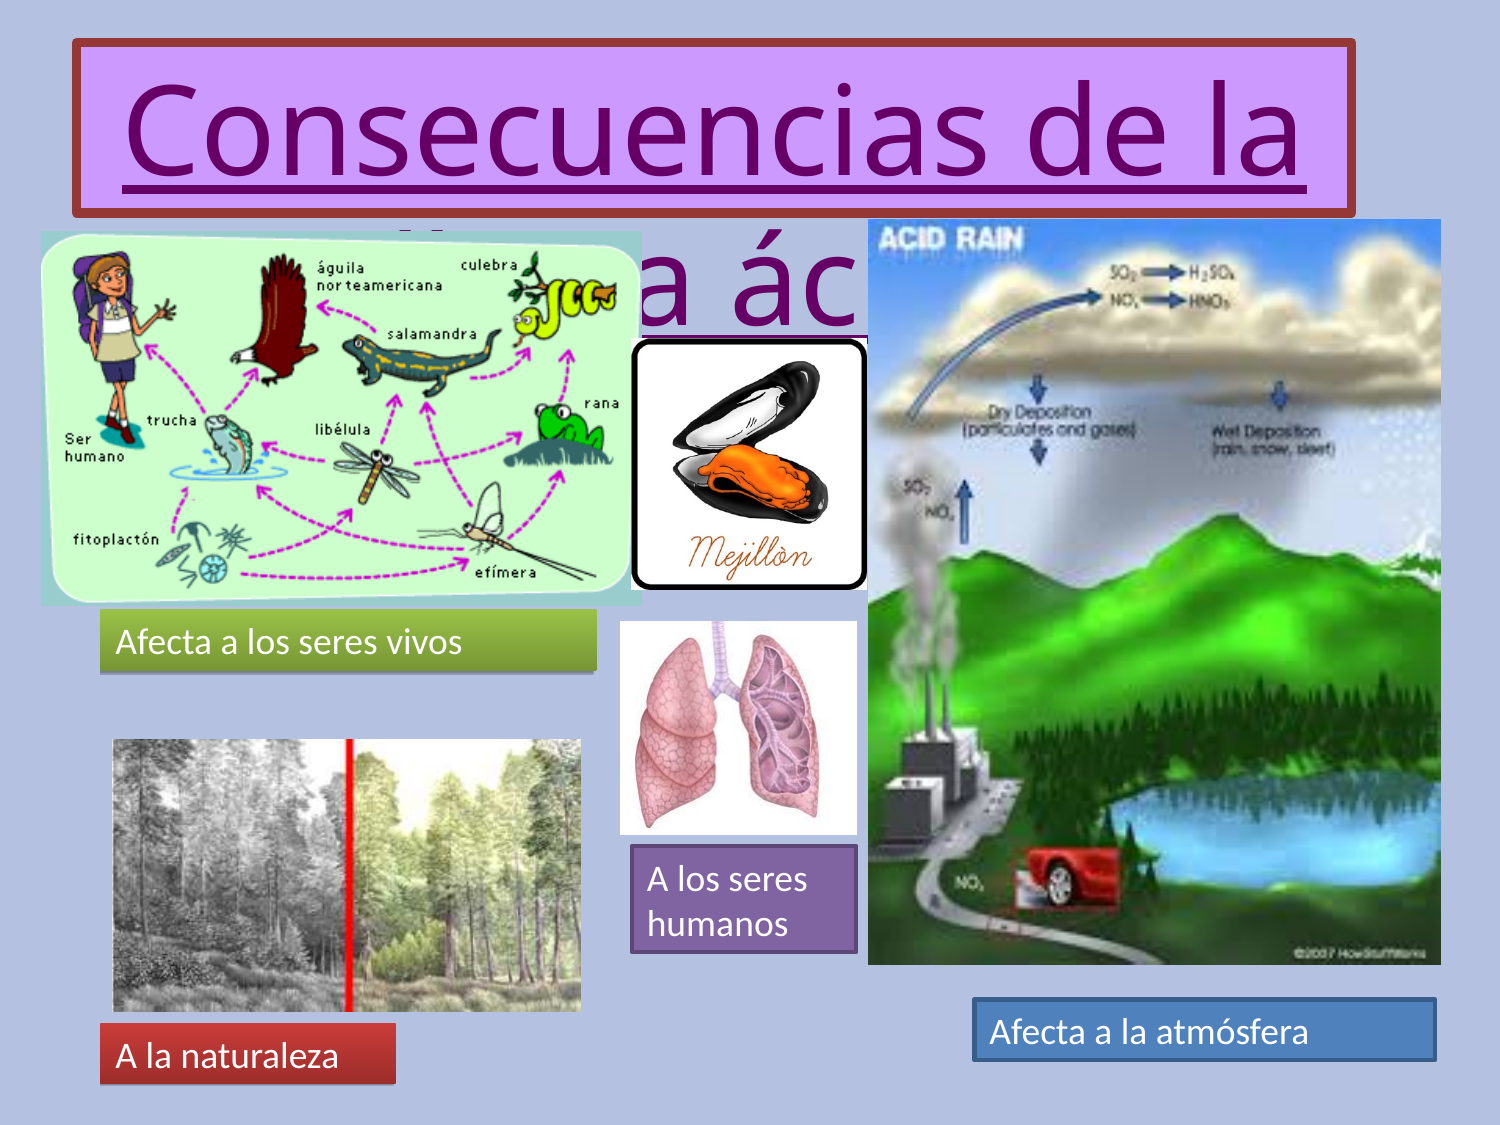

Consecuencias de la lluvia ácida
Afecta a los seres vivos
# j
A los seres humanos
Afecta a la atmósfera
A la naturaleza